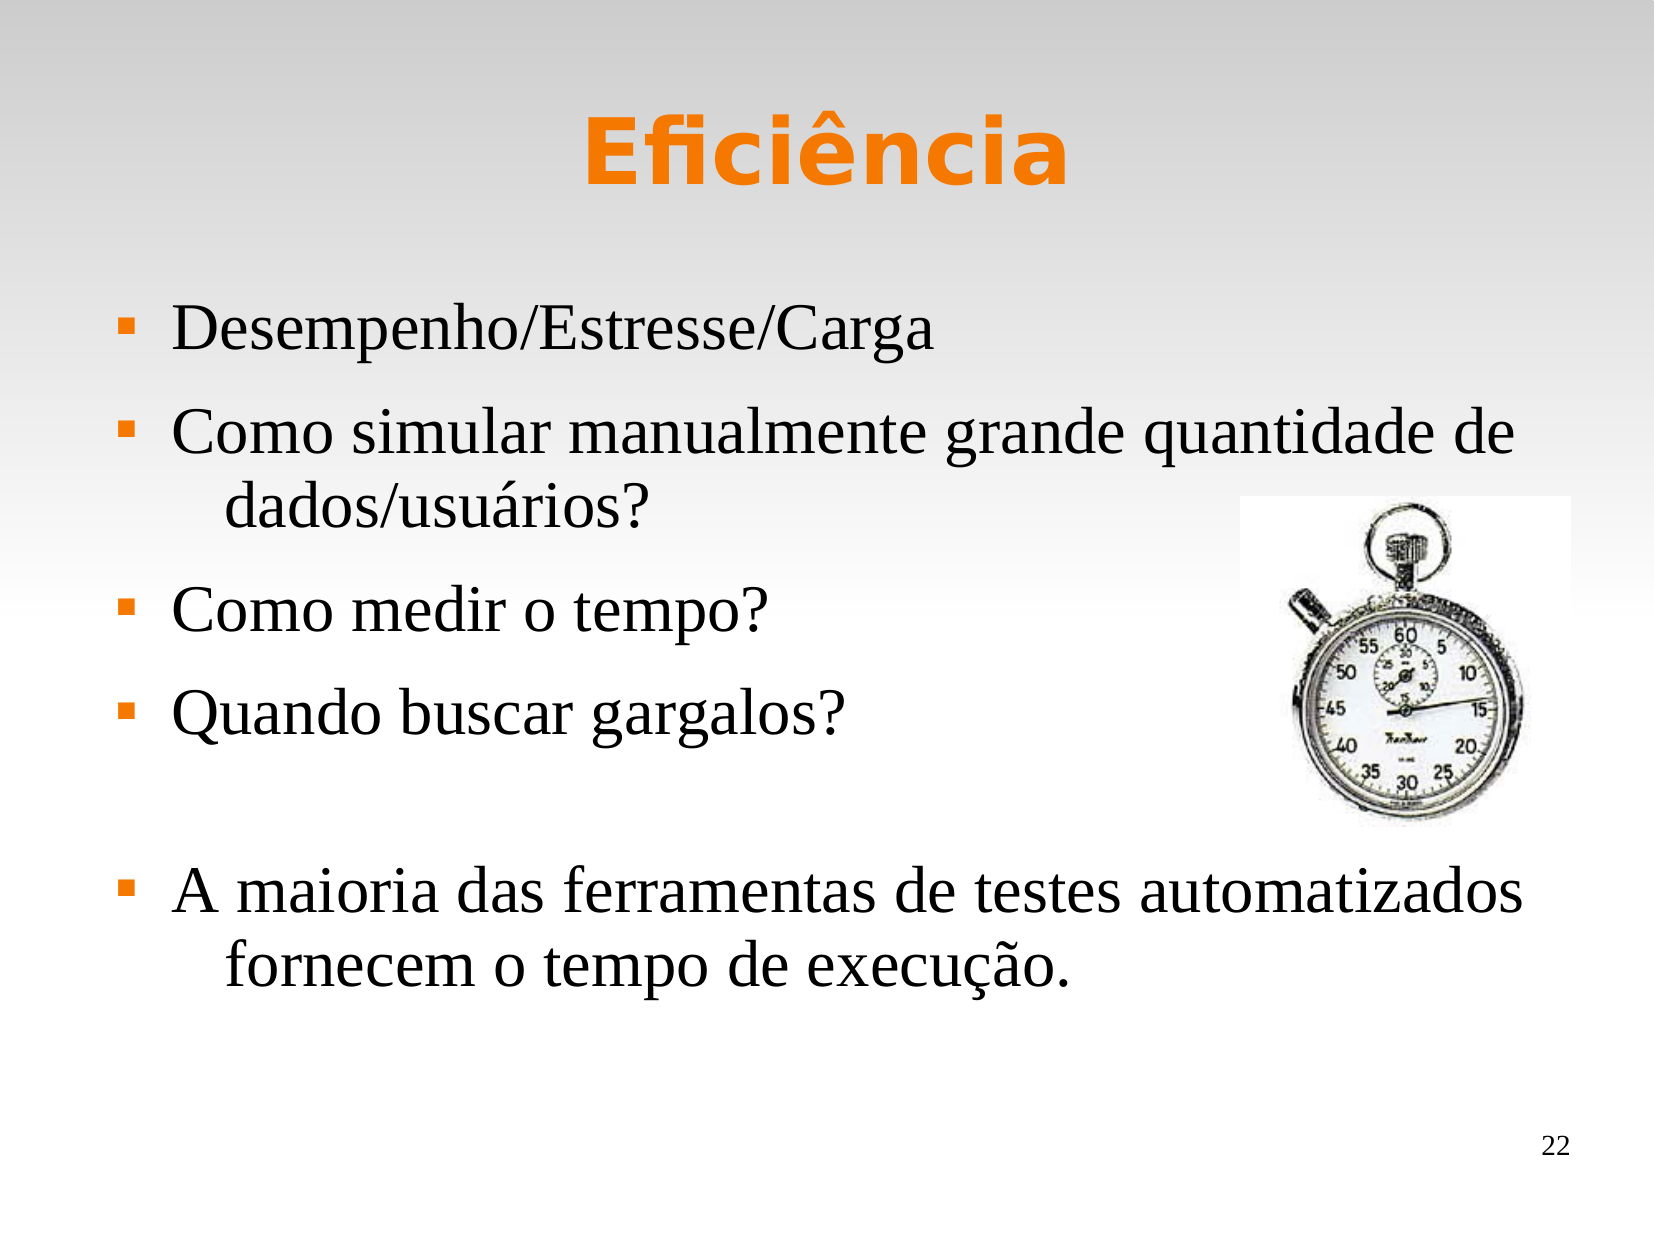

# Eficiência
Desempenho/Estresse/Carga
Como simular manualmente grande quantidade de dados/usuários?
Como medir o tempo?
Quando buscar gargalos?
A maioria das ferramentas de testes automatizados fornecem o tempo de execução.
22